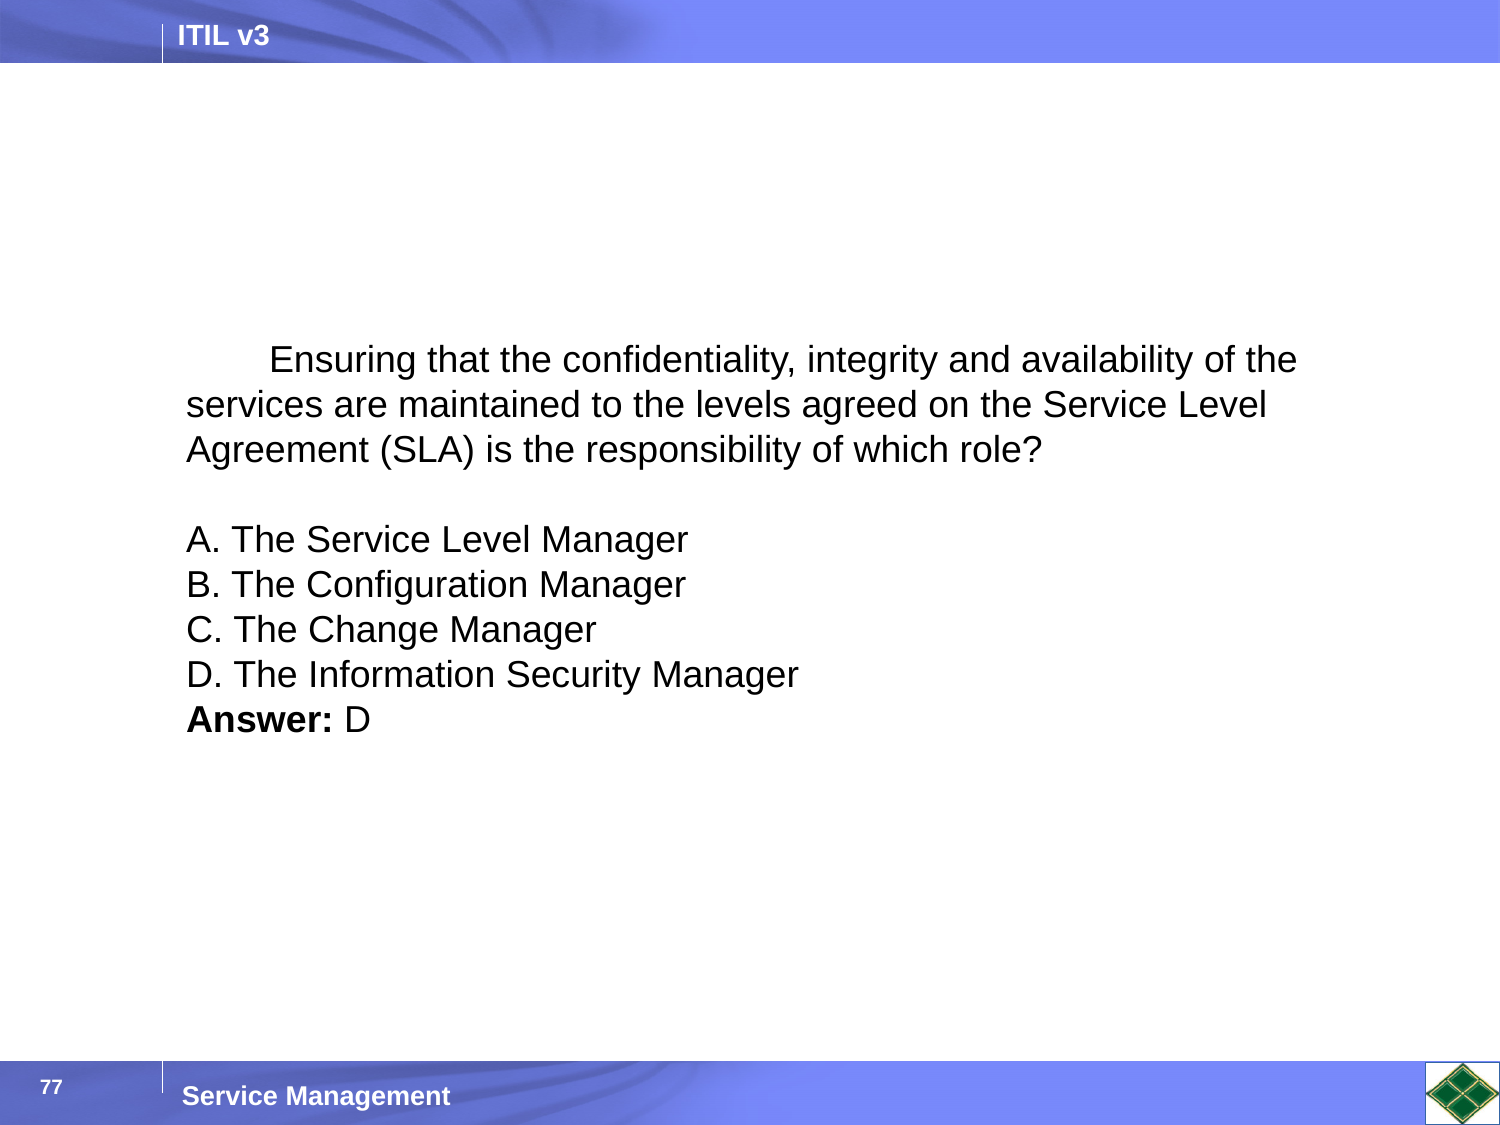

139. Ensuring that the confidentiality, integrity and availability of the services are maintained to the levels agreed on the Service Level Agreement (SLA) is the responsibility of which role?
A. The Service Level Manager
B. The Configuration Manager
C. The Change Manager
D. The Information Security Manager
Answer: D